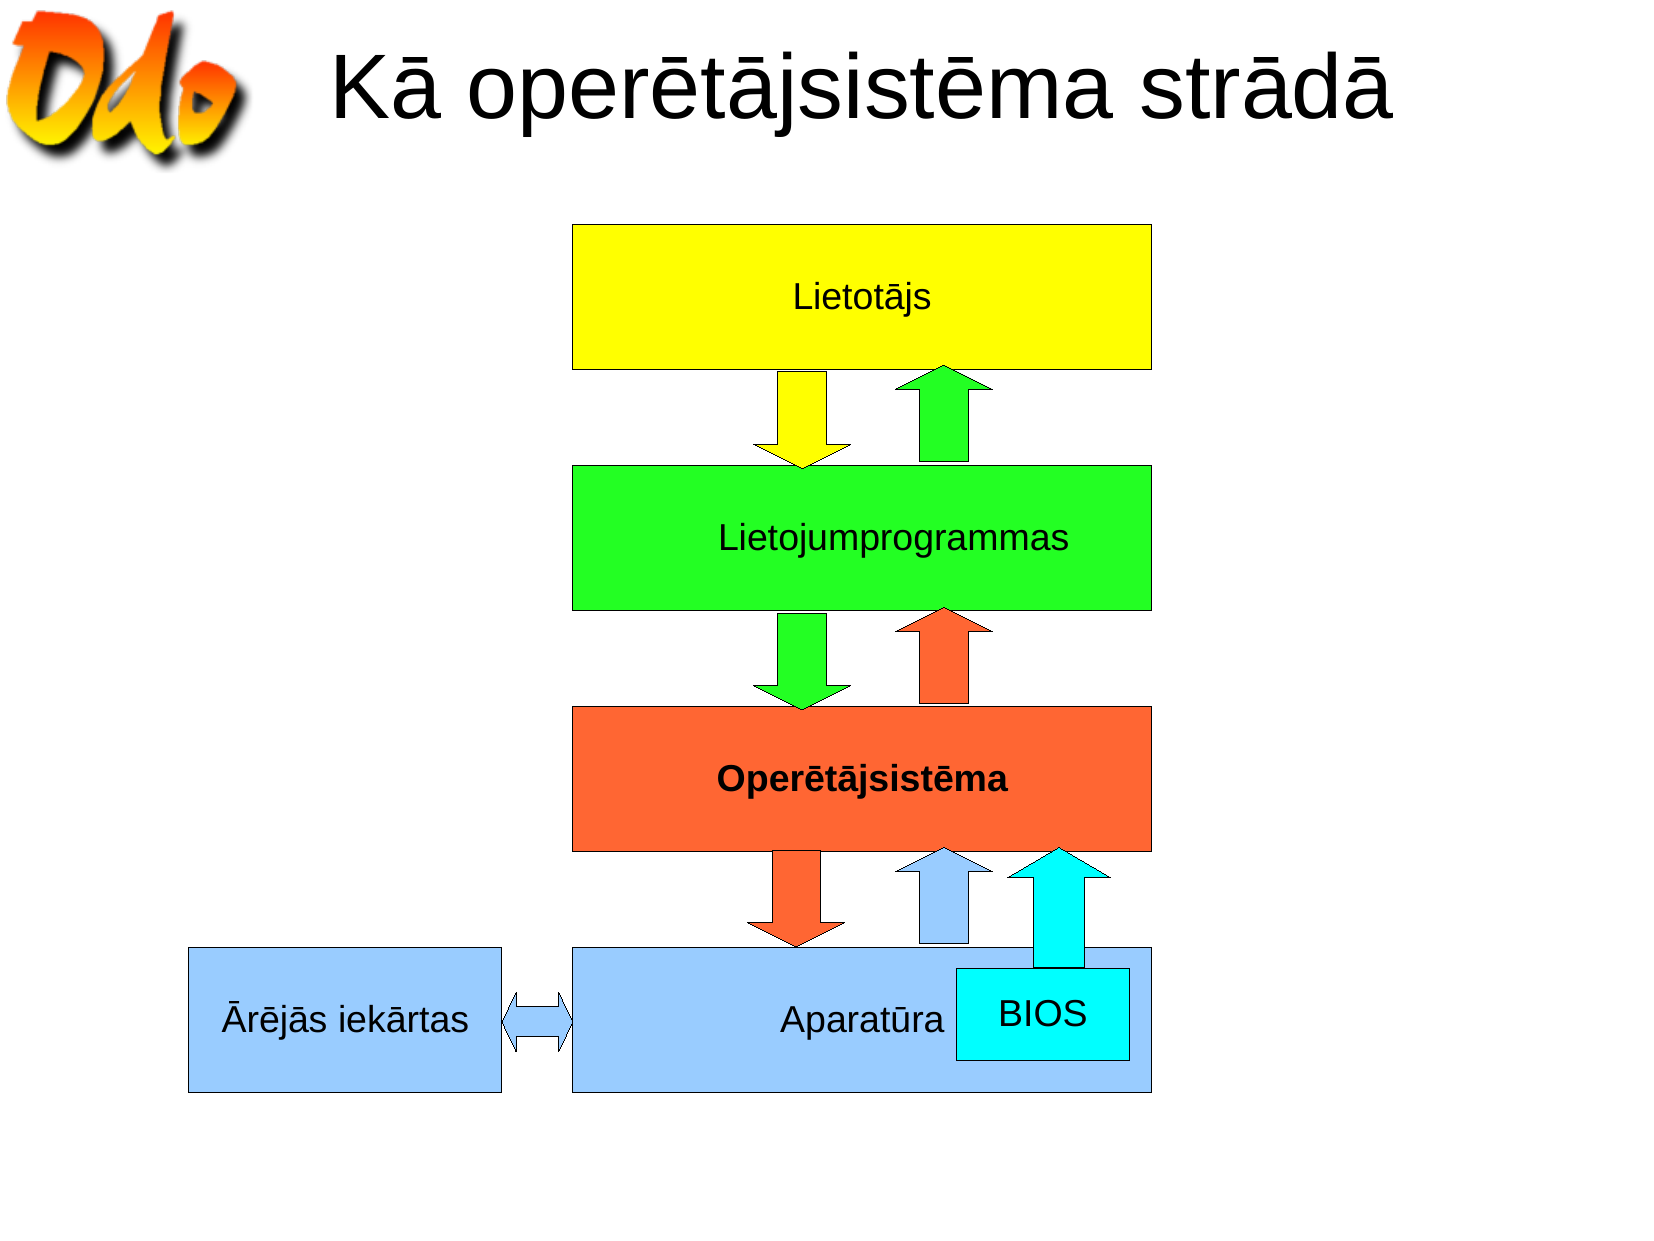

# Kā operētājsistēma strādā
Lietotājs
 Lietojumprogrammas
Operētājsistēma
BIOS
Ārējās iekārtas
Aparatūra